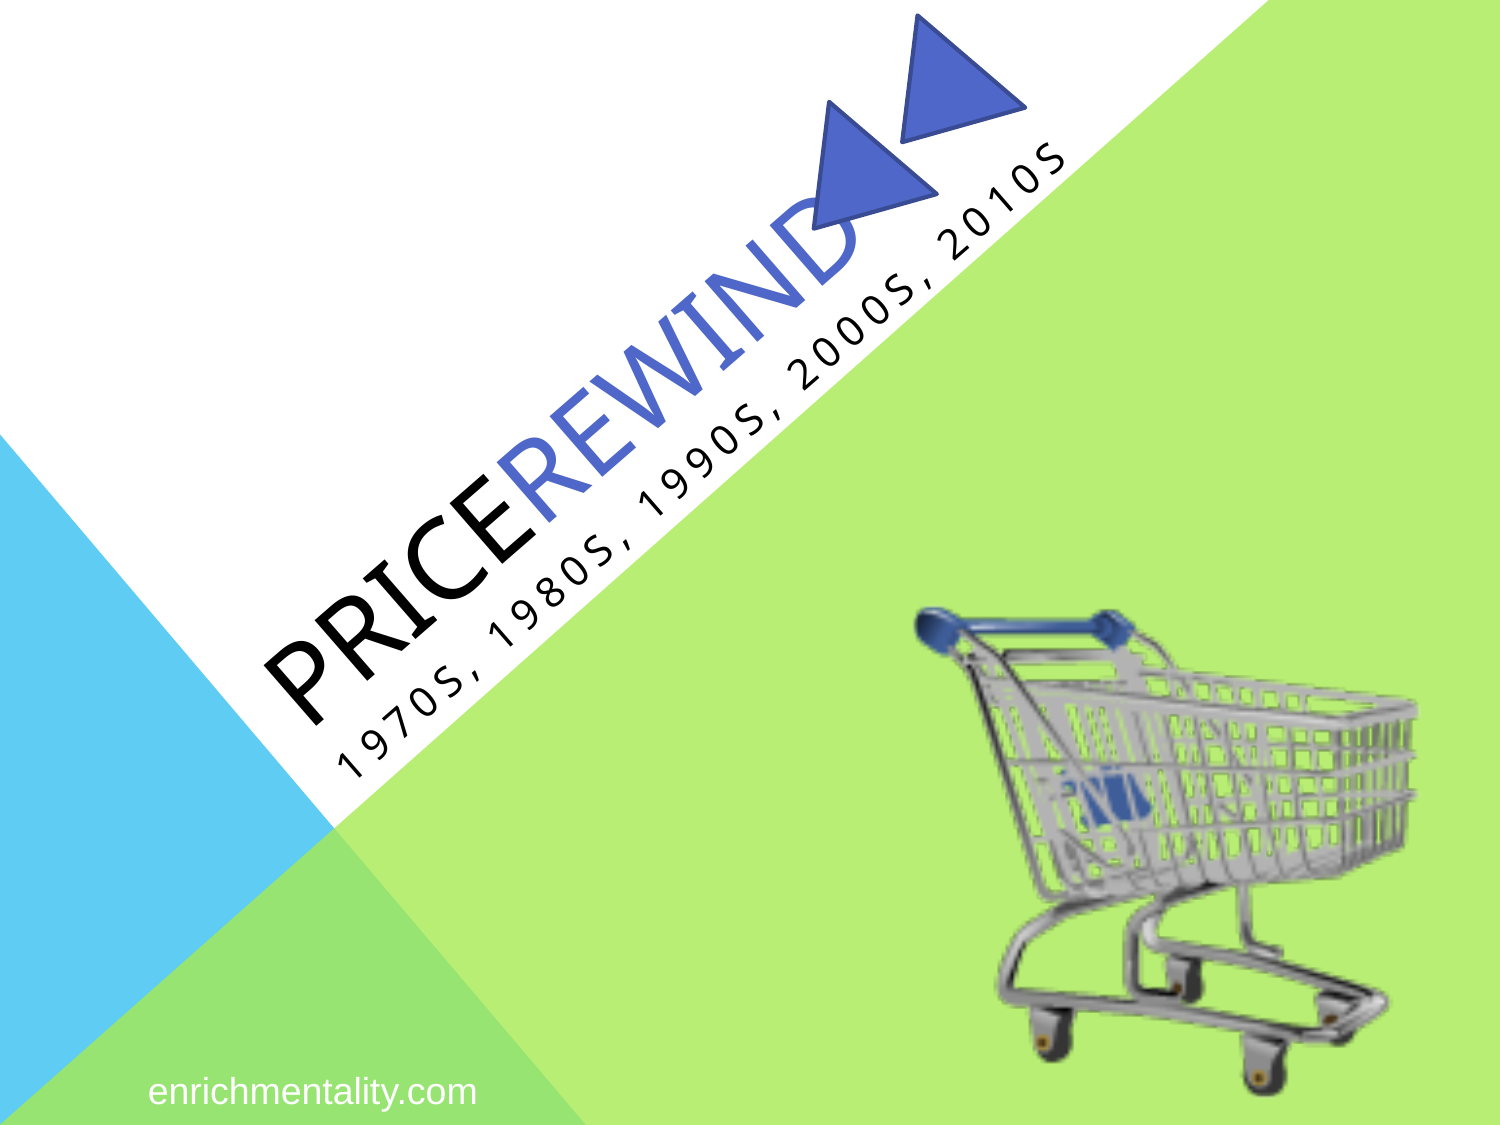

# PriceRewind
1970s, 1980s, 1990s, 2000s, 2010s
enrichmentality.com